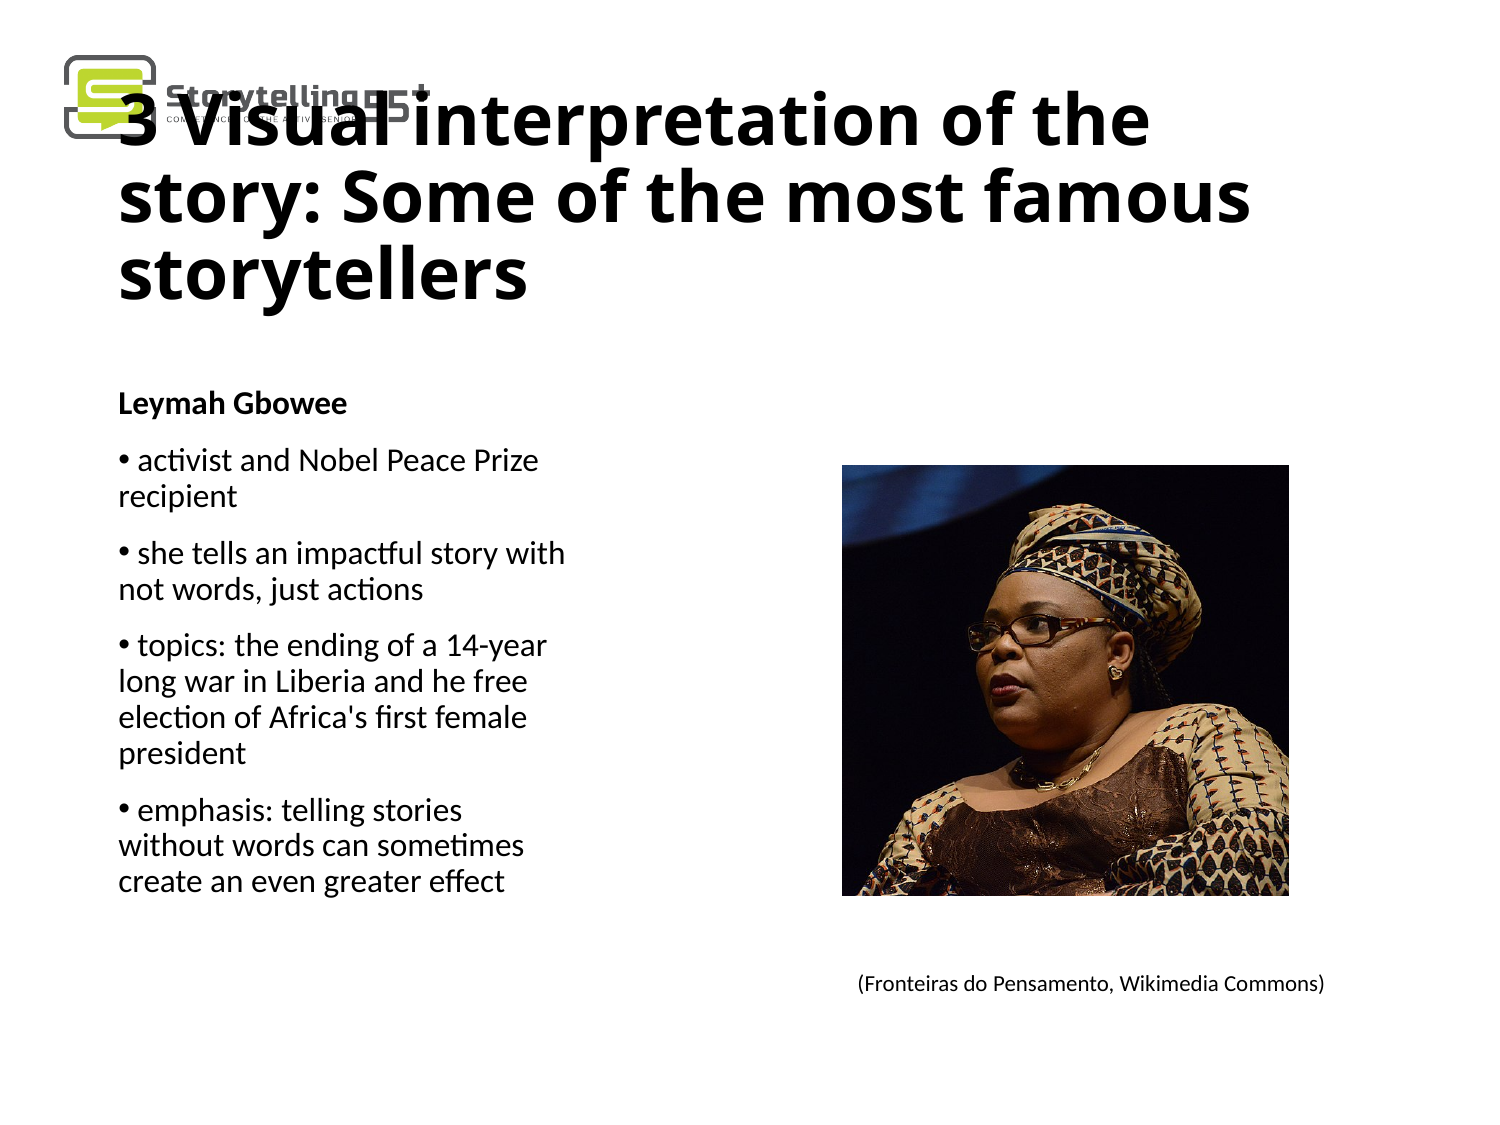

# 3 Visual interpretation of the story: Some of the most famous storytellers
Leymah Gbowee
 activist and Nobel Peace Prize recipient
 she tells an impactful story with not words, just actions
 topics: the ending of a 14-year long war in Liberia and he free election of Africa's first female president
 emphasis: telling stories without words can sometimes create an even greater effect
(Fronteiras do Pensamento, Wikimedia Commons)